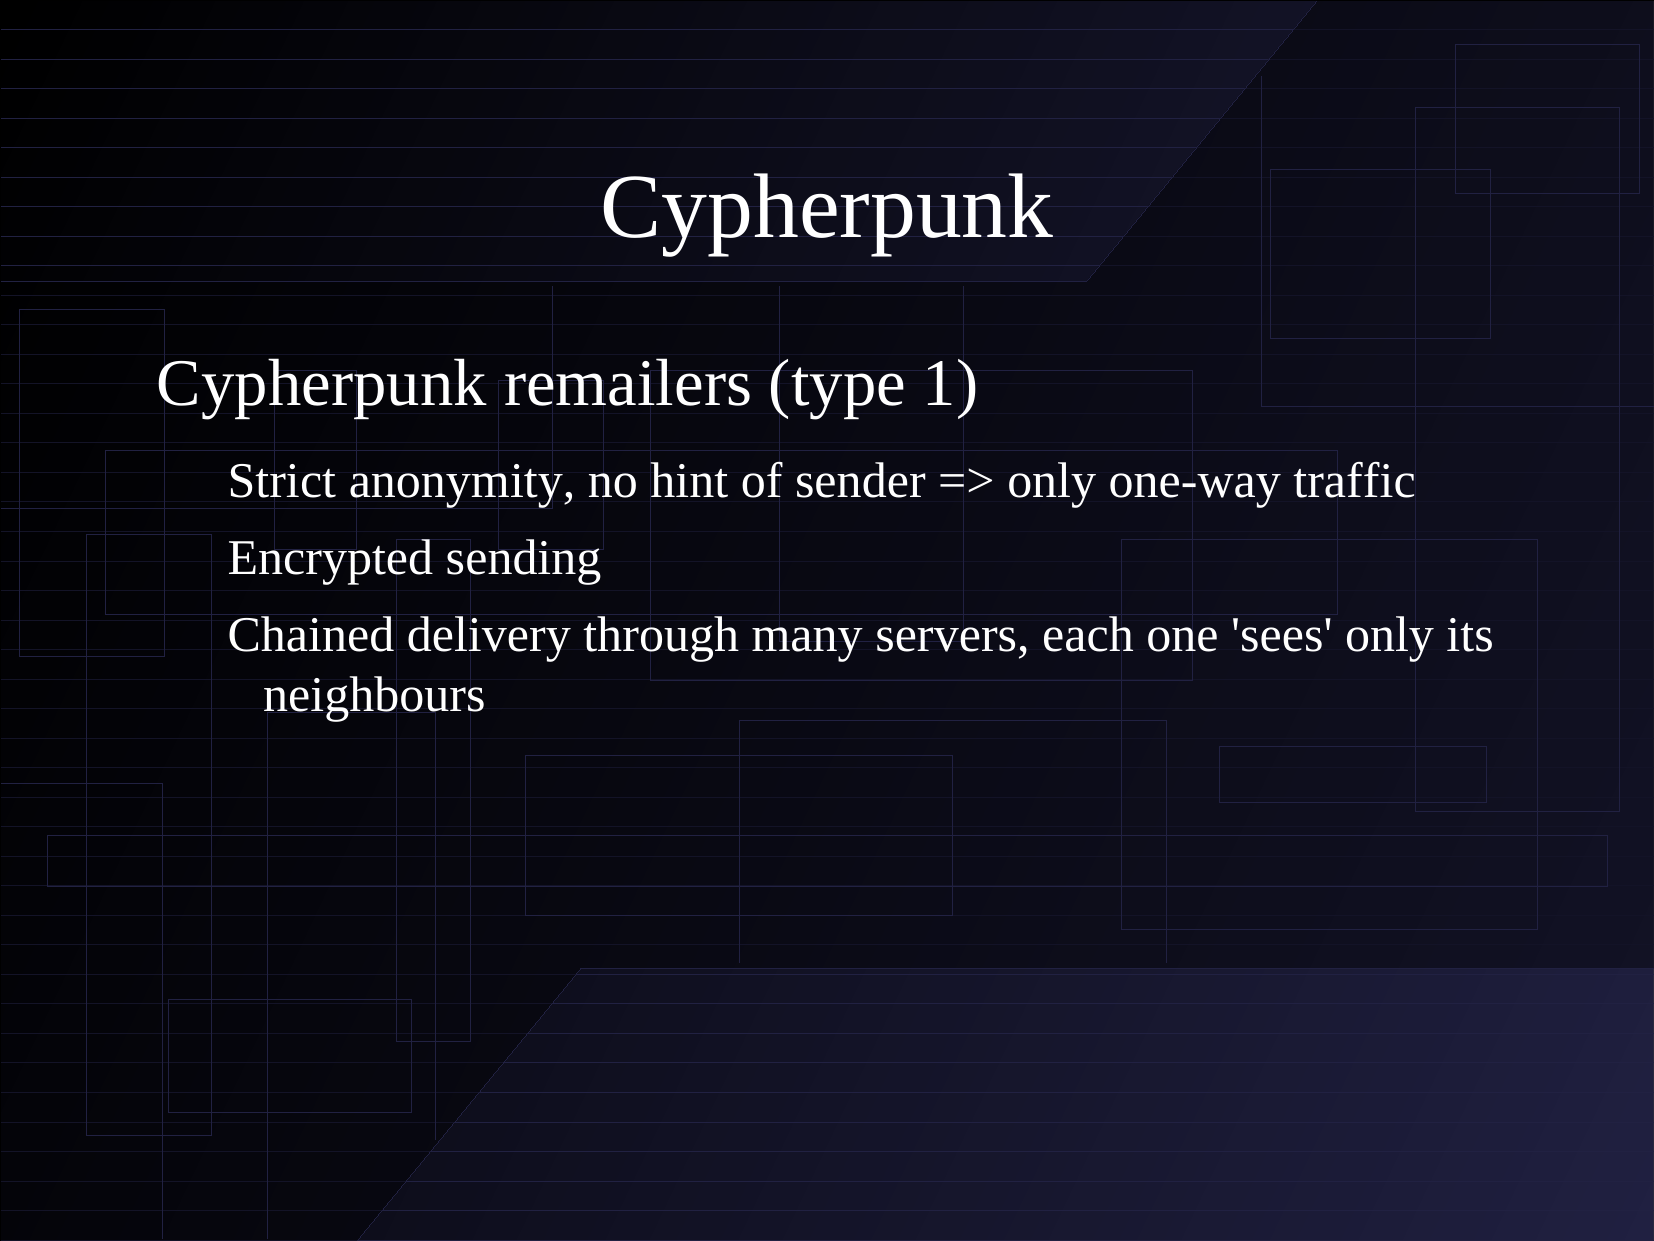

# Cypherpunk
Cypherpunk remailers (type 1)
Strict anonymity, no hint of sender => only one-way traffic
Encrypted sending
Chained delivery through many servers, each one 'sees' only its neighbours